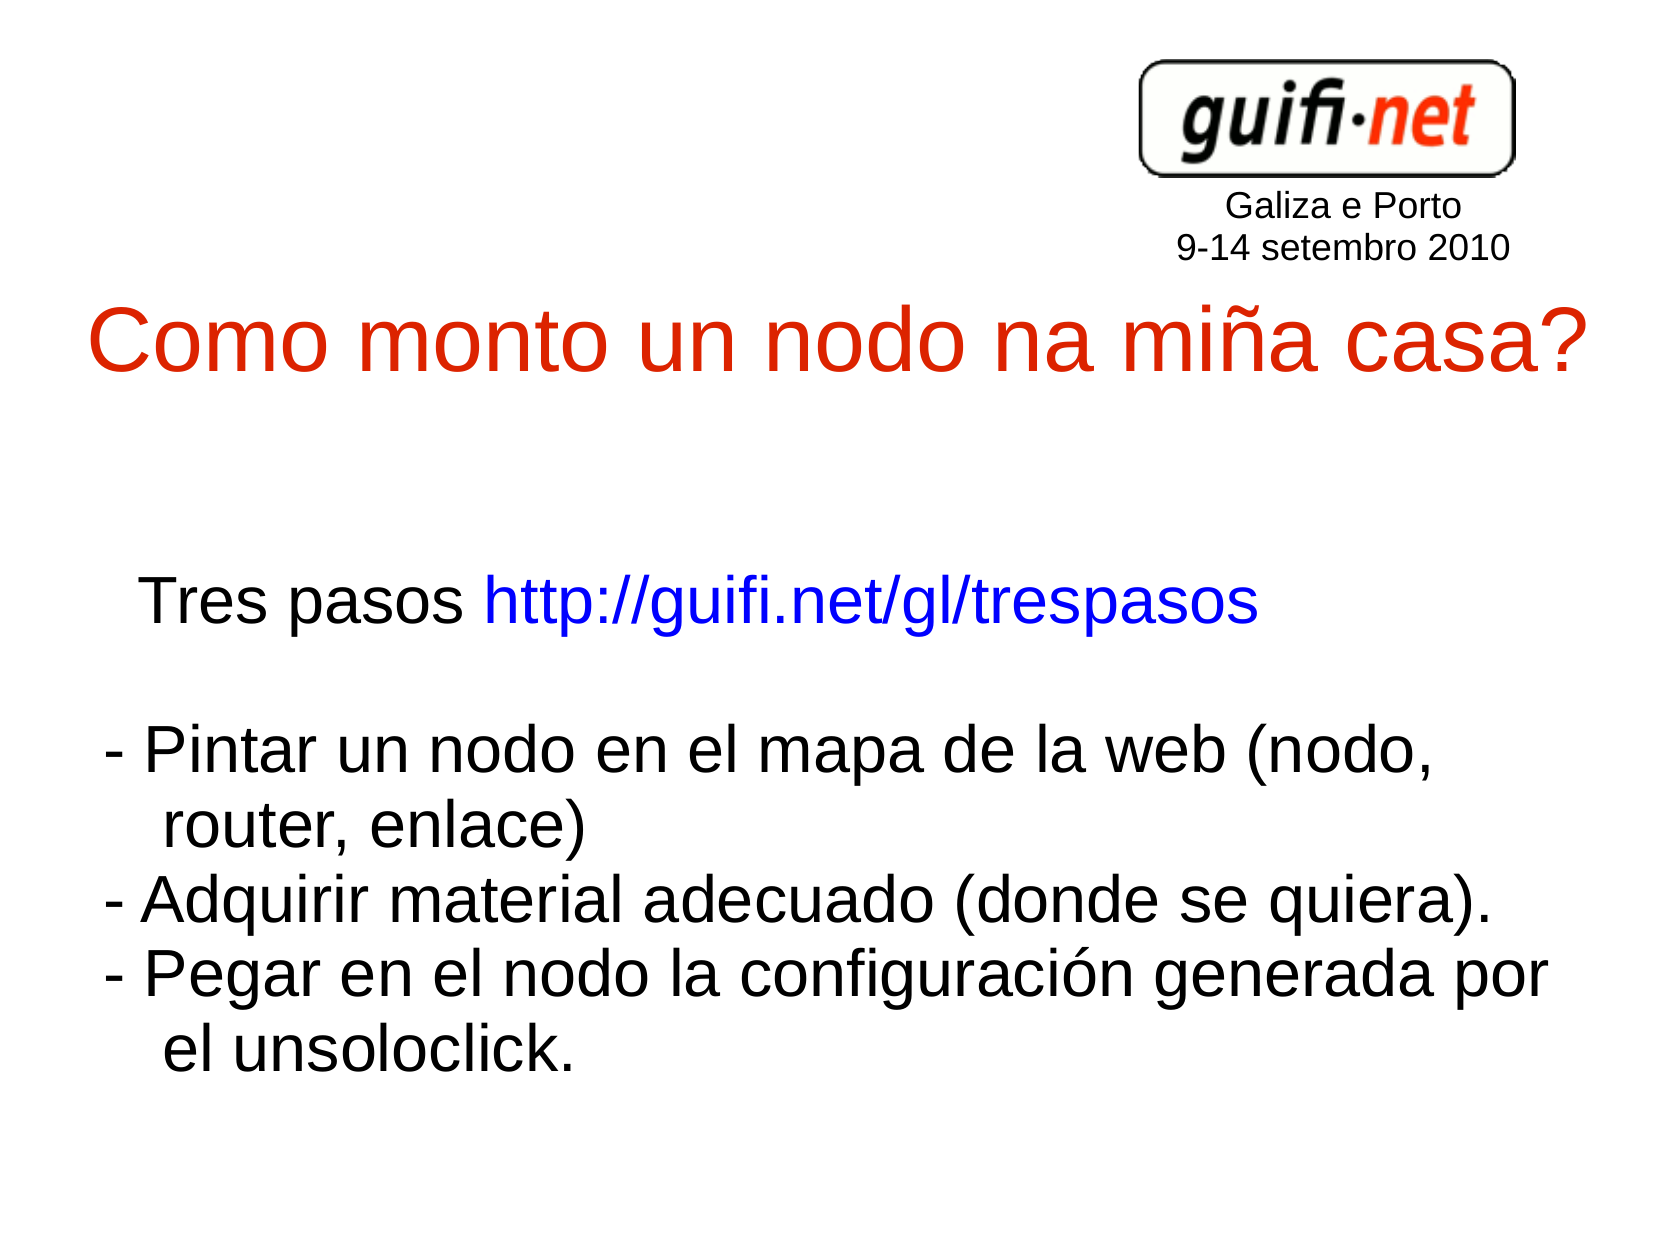

Galiza e Porto
9-14 setembro 2010
# Como monto un nodo na miña casa?
 Tres pasos http://guifi.net/gl/trespasos
- Pintar un nodo en el mapa de la web (nodo, router, enlace)
- Adquirir material adecuado (donde se quiera).
- Pegar en el nodo la configuración generada por el unsoloclick.